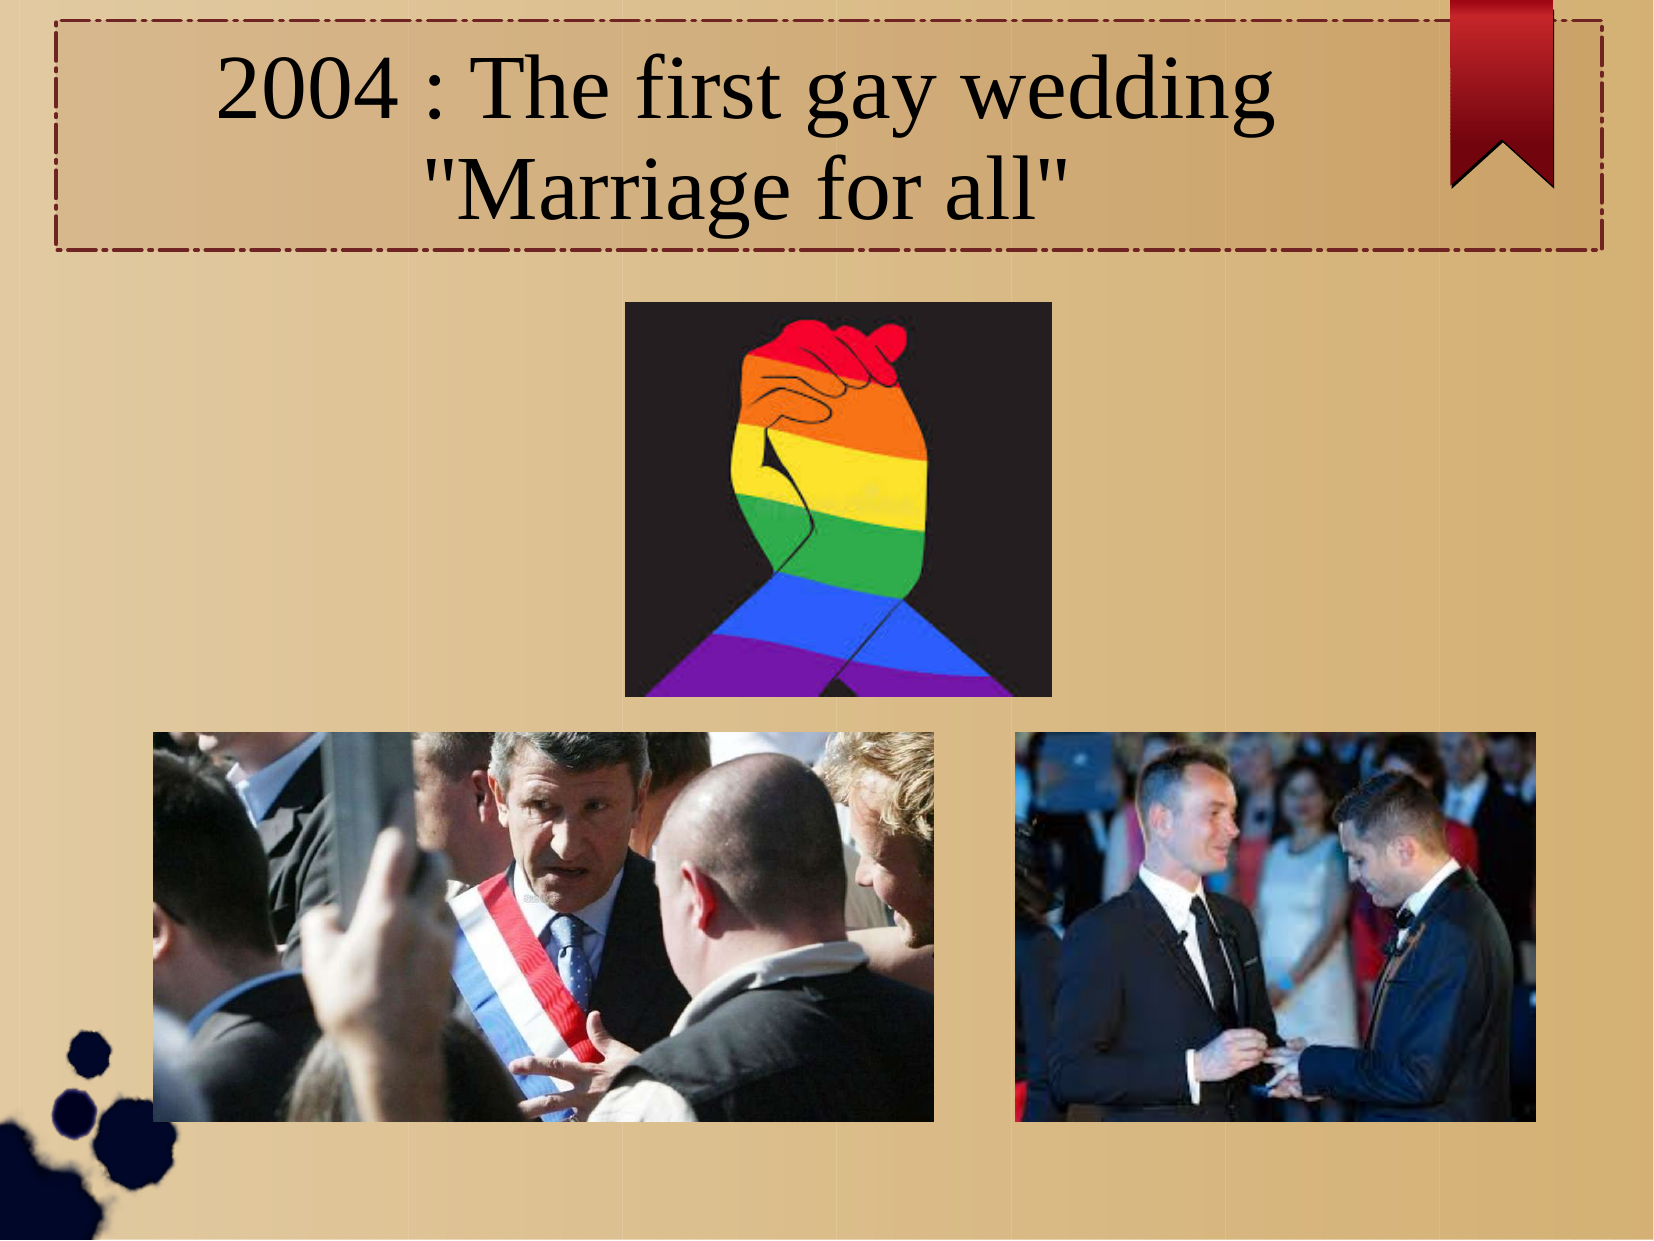

# 2004 : The first gay wedding ''Marriage for all''